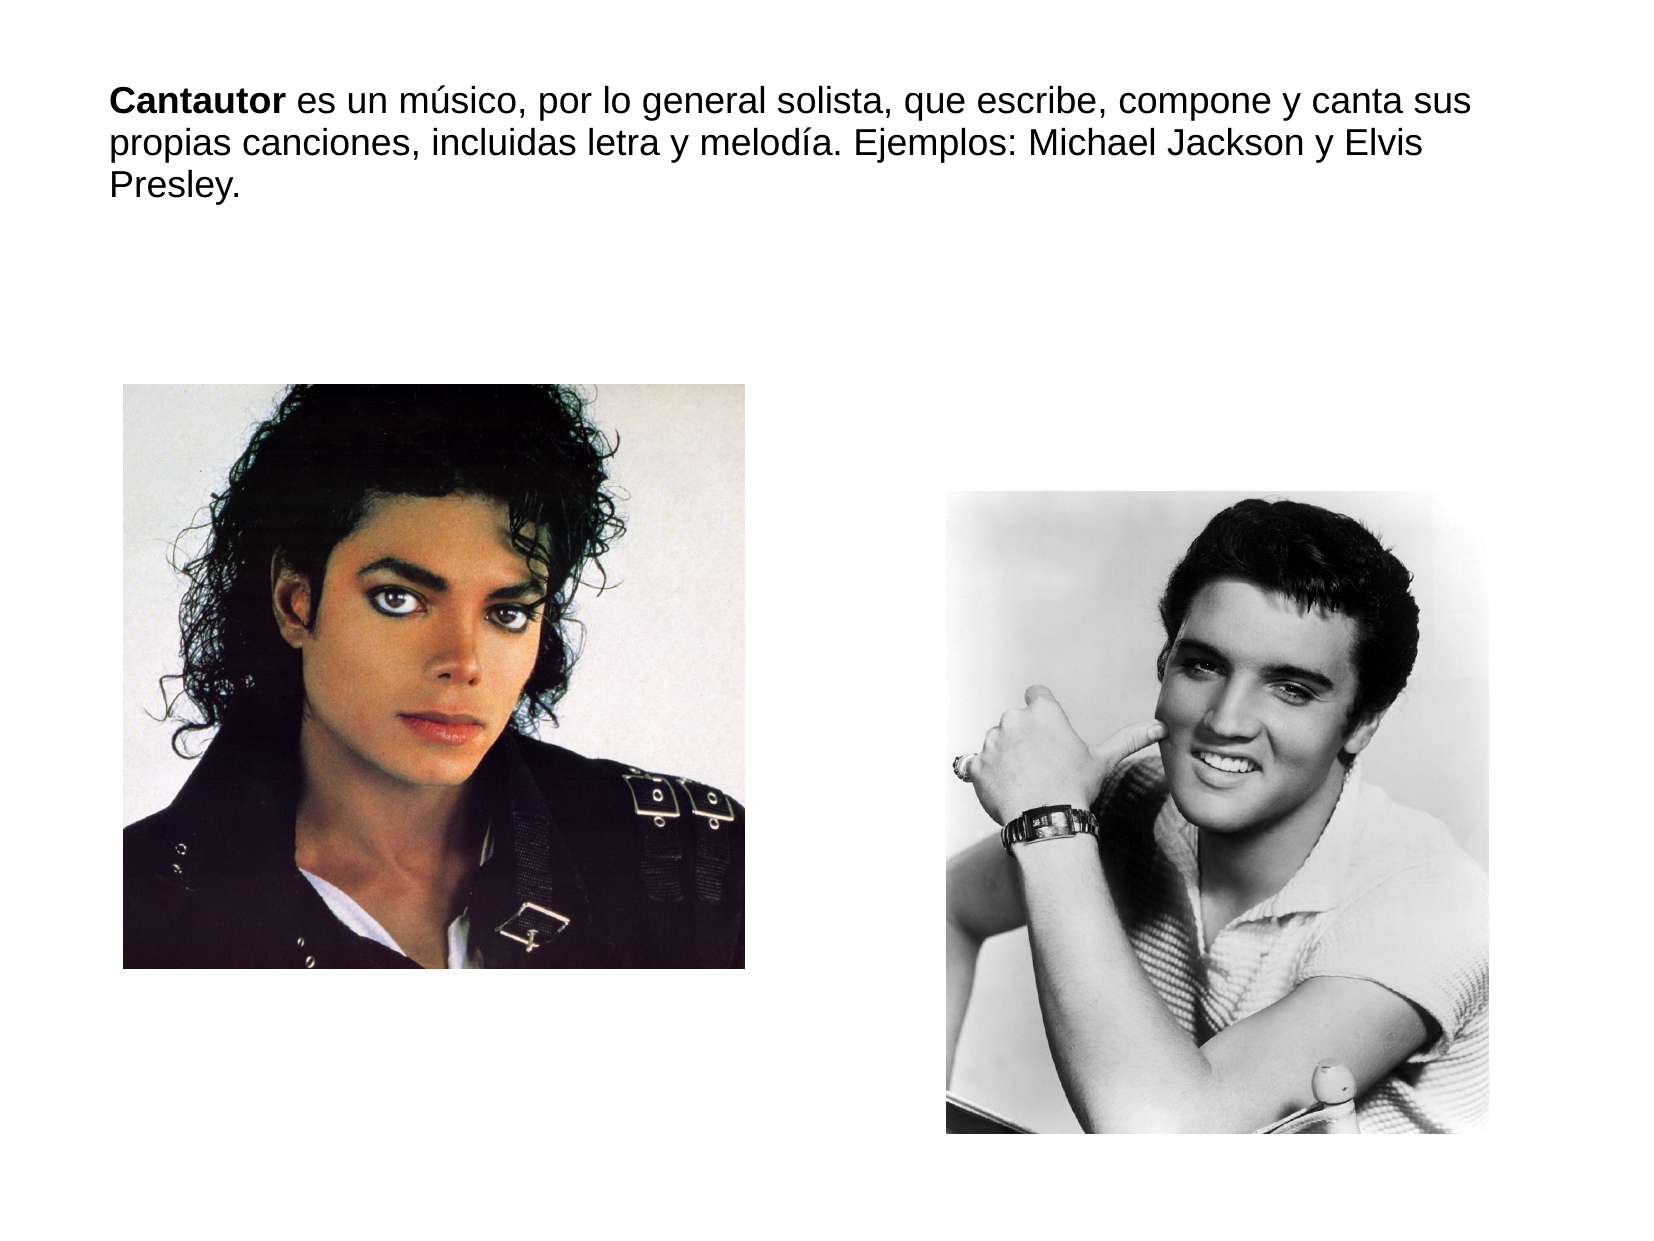

Cantautor es un músico, por lo general solista, que escribe, compone y canta sus propias canciones, incluidas letra y melodía. Ejemplos: Michael Jackson y Elvis Presley.